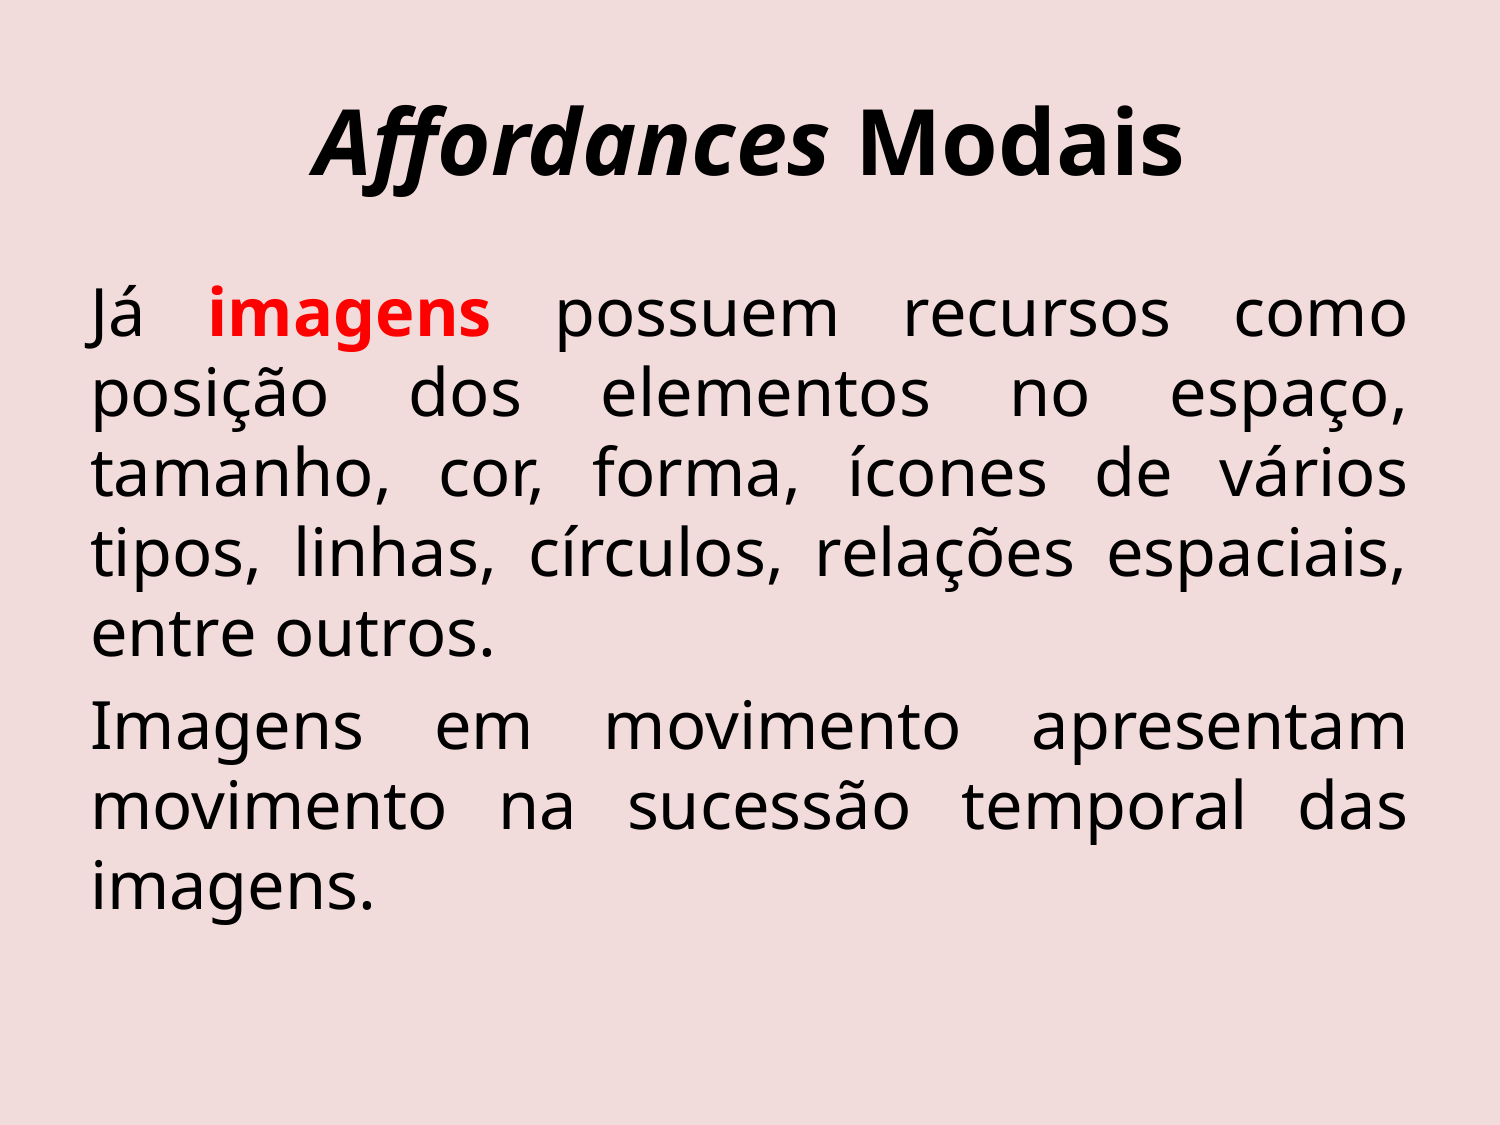

# Affordances Modais
Já imagens possuem recursos como posição dos elementos no espaço, tamanho, cor, forma, ícones de vários tipos, linhas, círculos, relações espaciais, entre outros.
Imagens em movimento apresentam movimento na sucessão temporal das imagens.